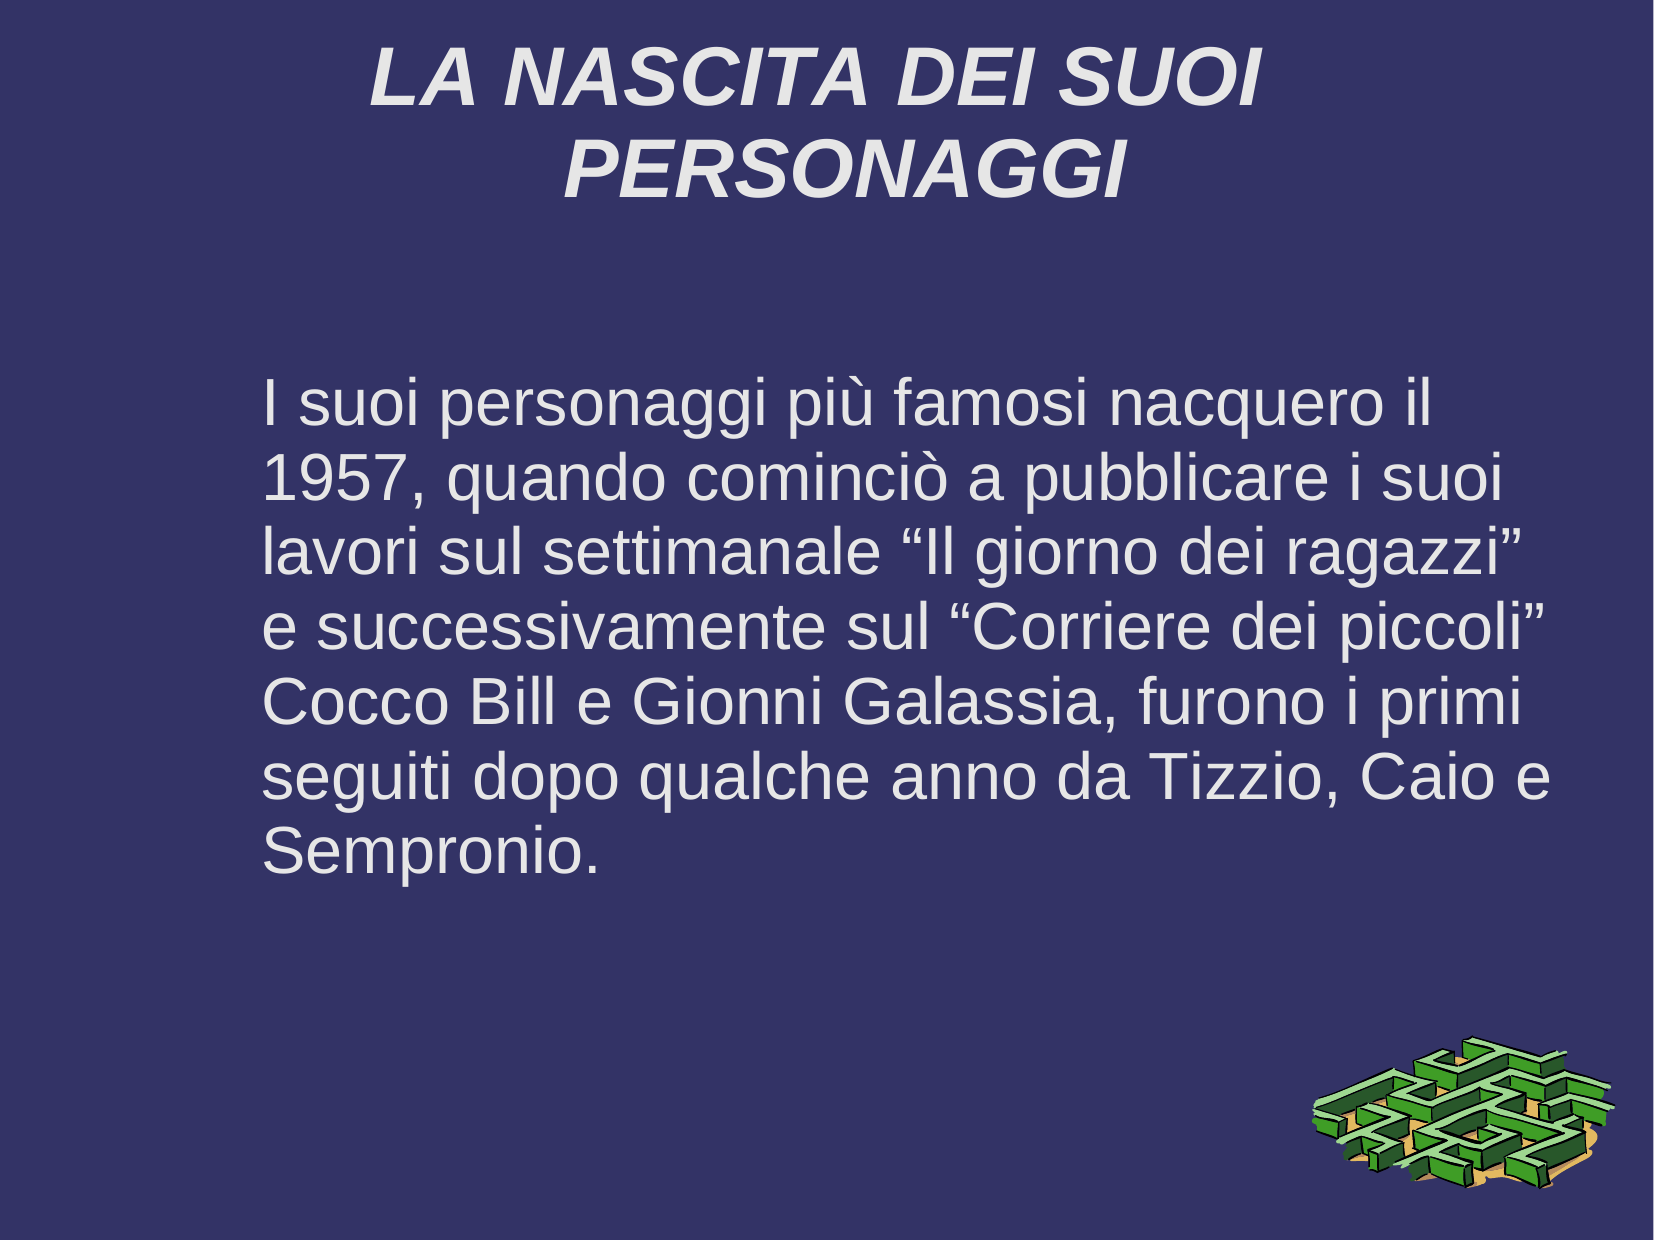

# LA NASCITA DEI SUOI PERSONAGGI
I suoi personaggi più famosi nacquero il 1957, quando cominciò a pubblicare i suoi
lavori sul settimanale “Il giorno dei ragazzi” e successivamente sul “Corriere dei piccoli”
Cocco Bill e Gionni Galassia, furono i primi seguiti dopo qualche anno da Tizzio, Caio e Sempronio.